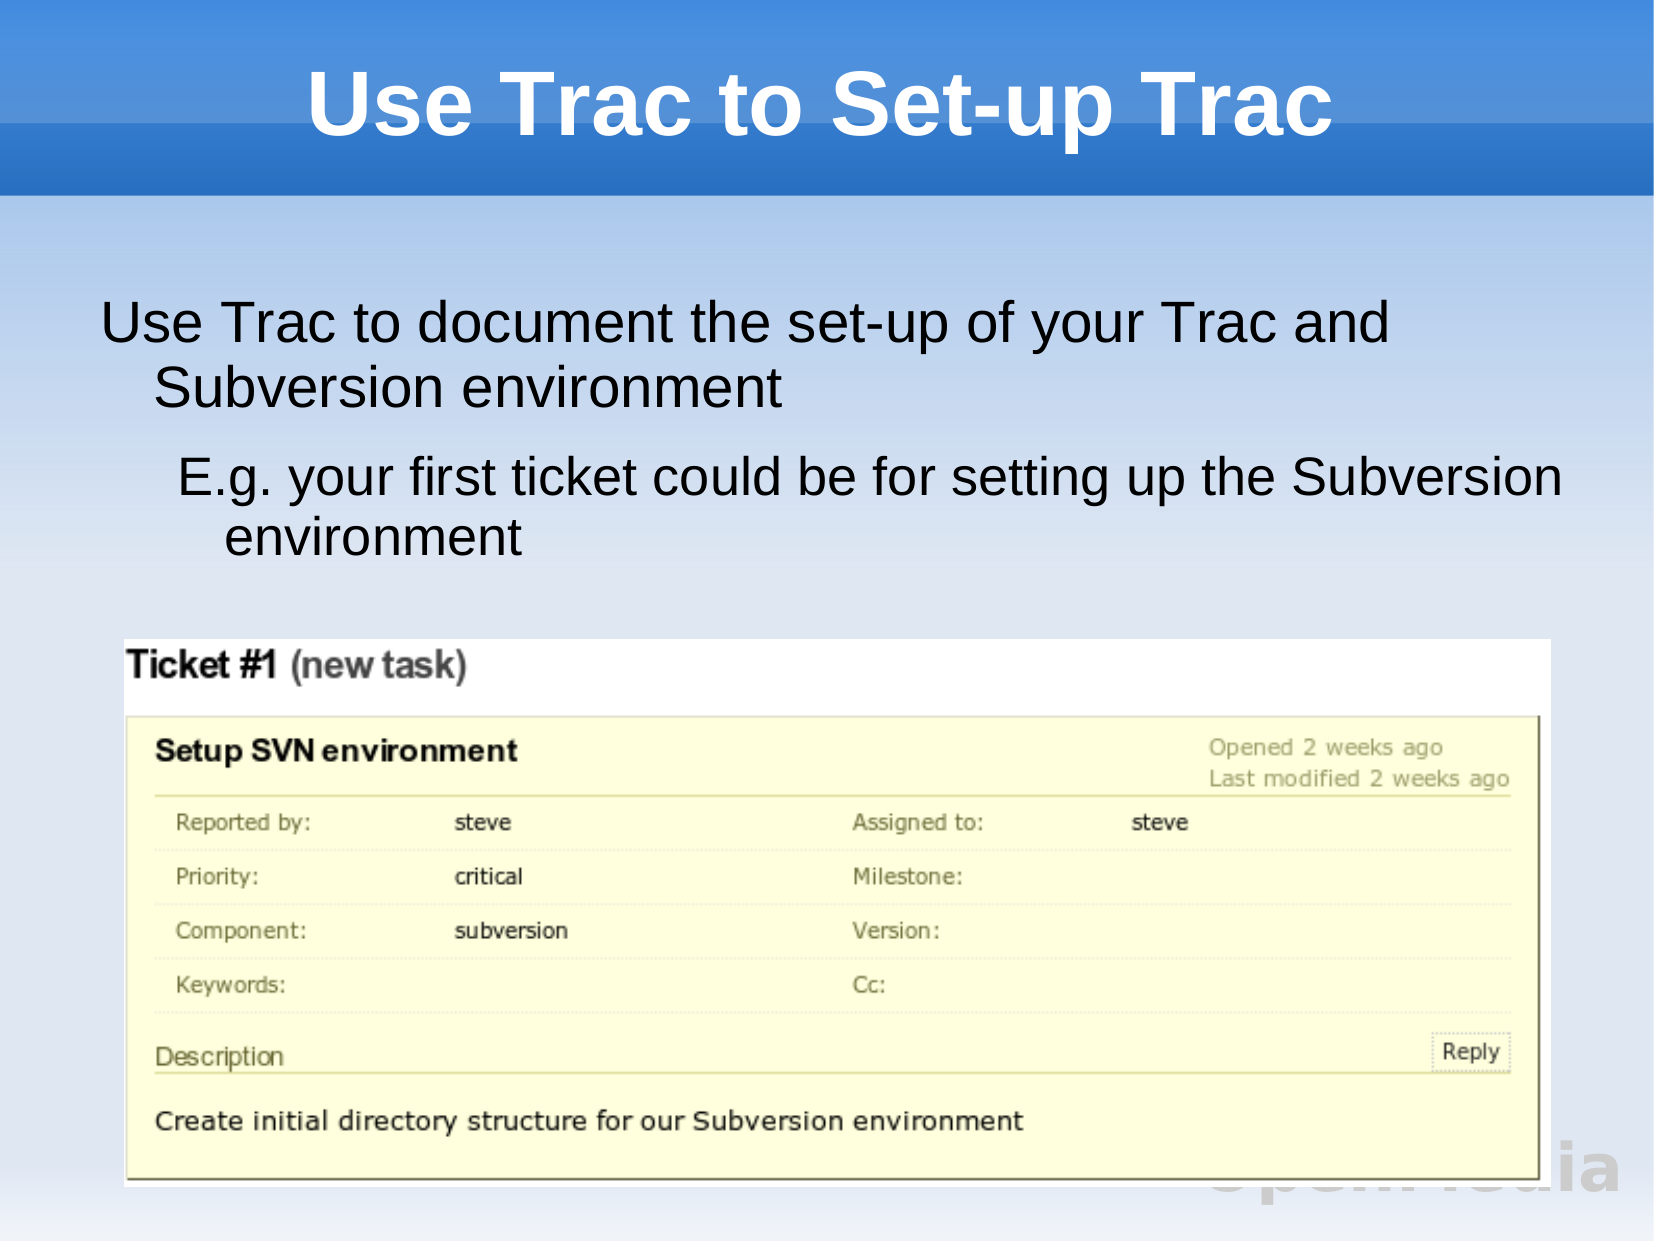

# Use Trac to Set-up Trac
Use Trac to document the set-up of your Trac and Subversion environment
E.g. your first ticket could be for setting up the Subversion environment
23